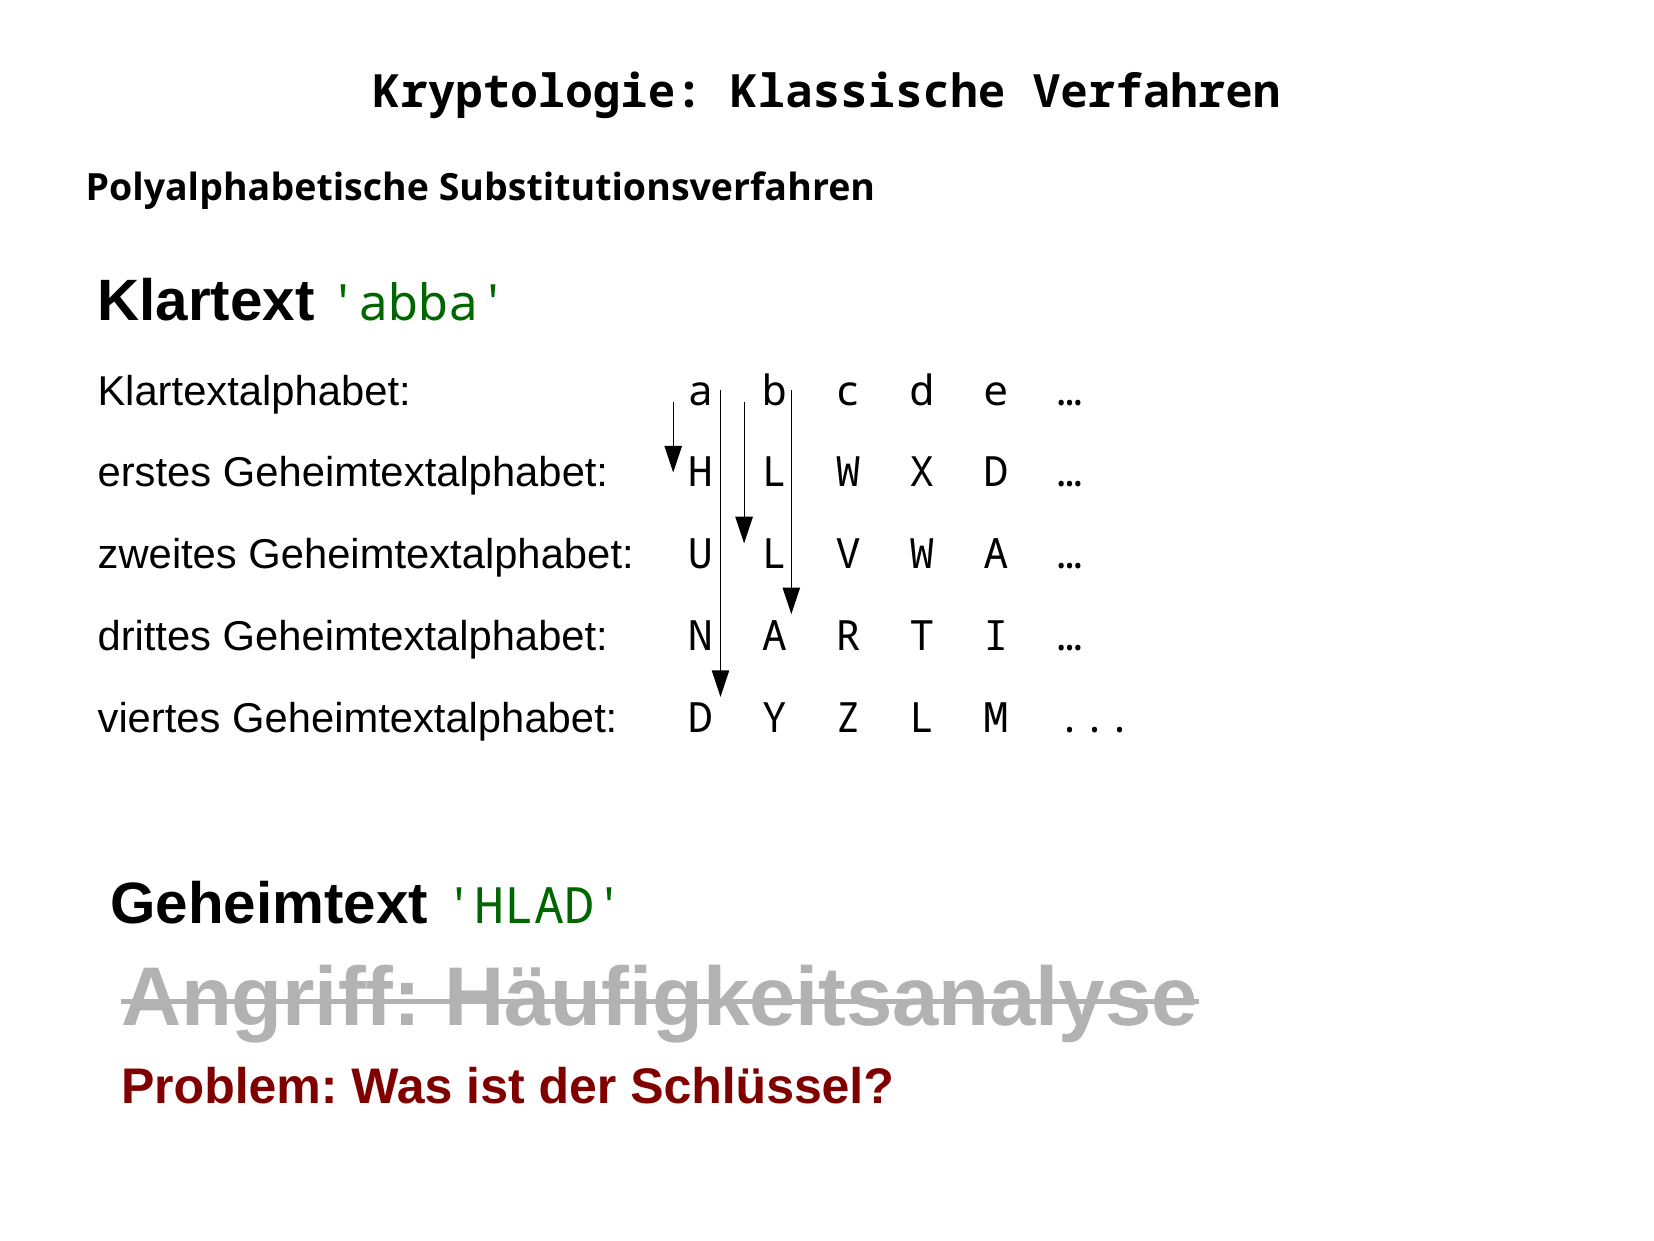

# Kryptologie: Klassische Verfahren
Polyalphabetische Substitutionsverfahren
Klartext 'abba'
Klartextalphabet: 				a	b	c	d	e	…
erstes Geheimtextalphabet: 	H	L	W	X	D	…
zweites Geheimtextalphabet: 	U	L	V	W	A	…
drittes Geheimtextalphabet: 	N	A	R	T	I	…
viertes Geheimtextalphabet: 	D	Y	Z	L	M	...
Geheimtext 'HLAD'
Angriff: Häufigkeitsanalyse
Problem: Was ist der Schlüssel?